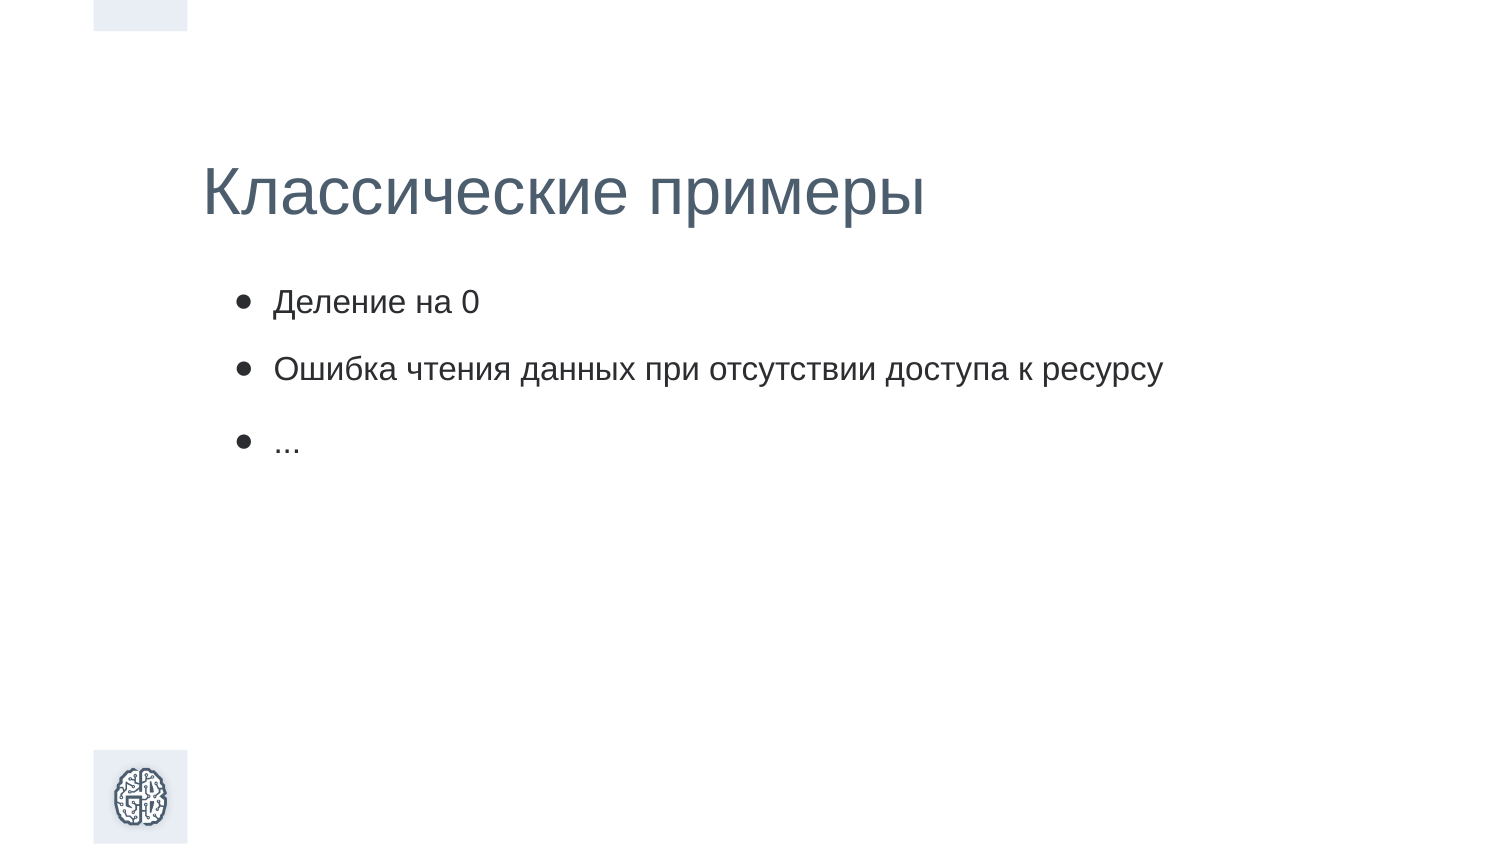

Классические примеры
Деление на 0
Ошибка чтения данных при отсутствии доступа к ресурсу
...